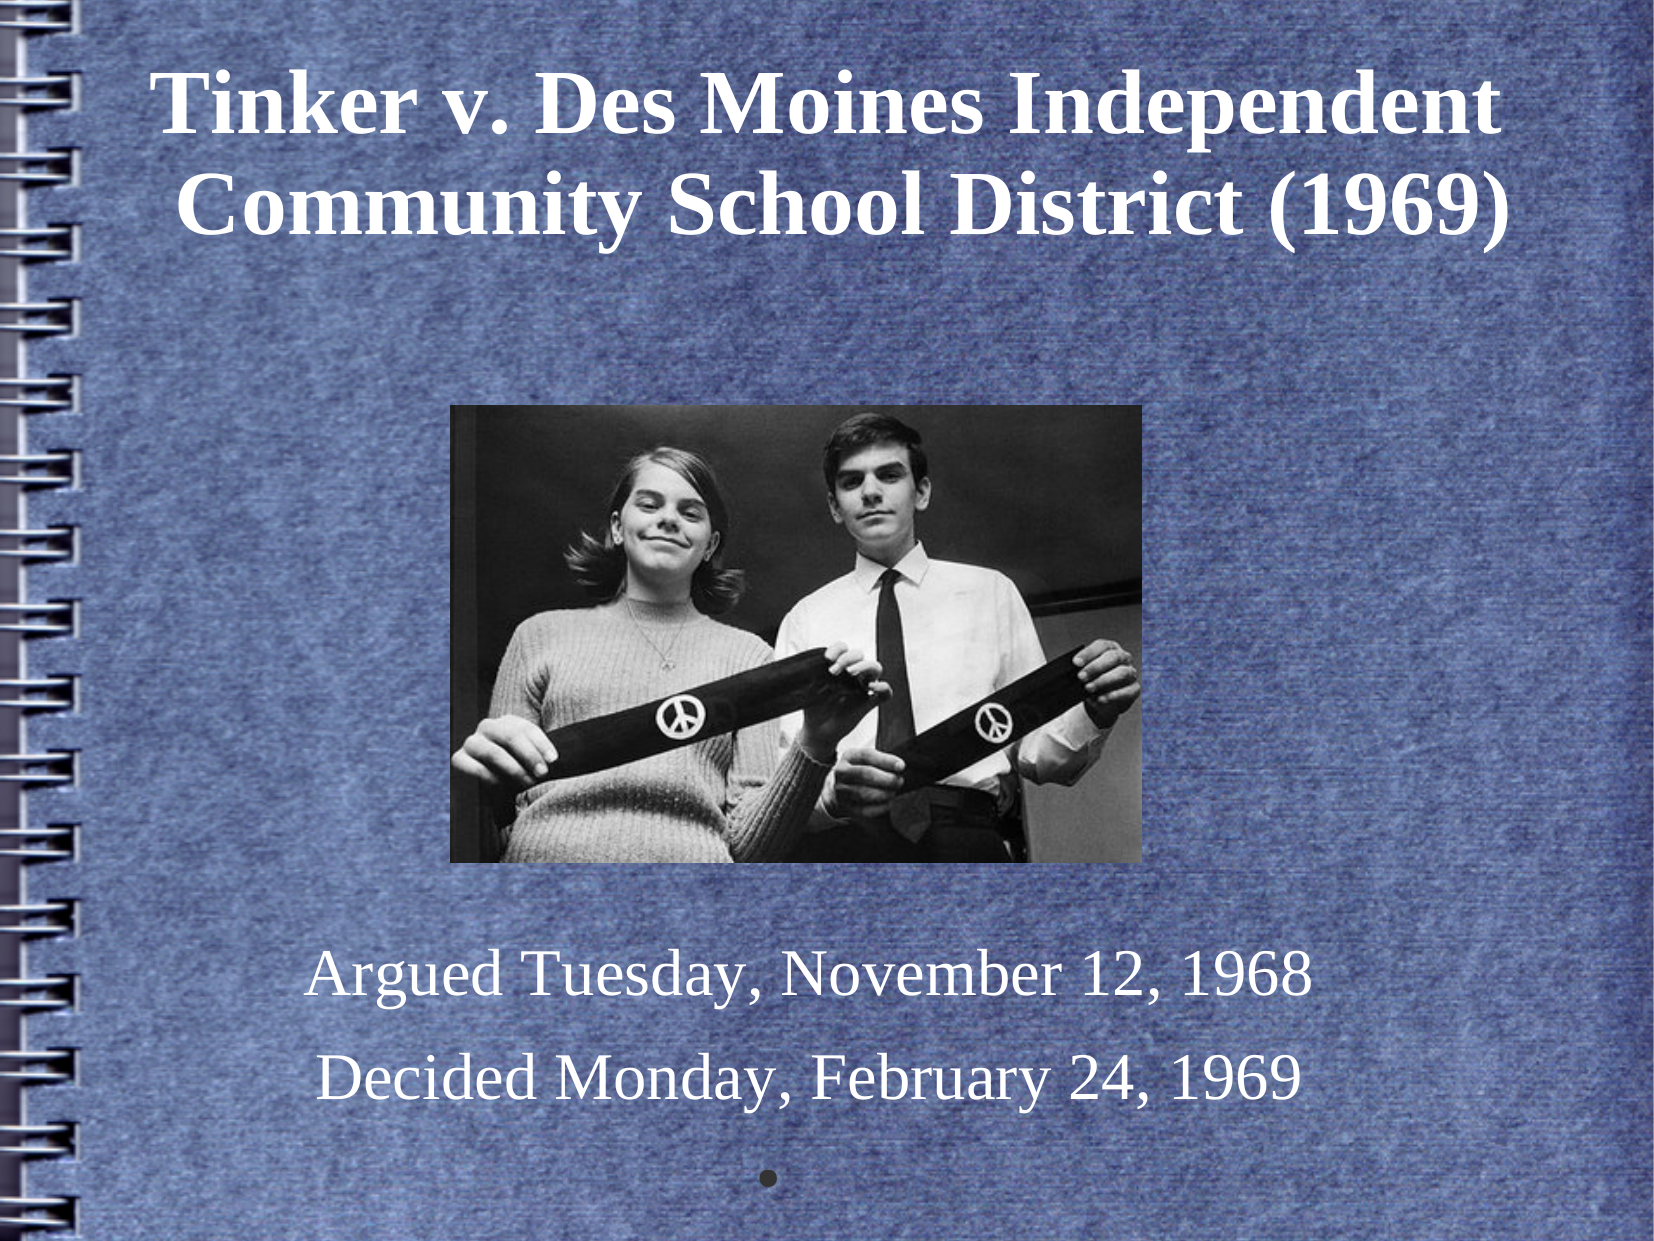

# Tinker v. Des Moines Independent Community School District (1969)
Argued Tuesday, November 12, 1968
Decided Monday, February 24, 1969